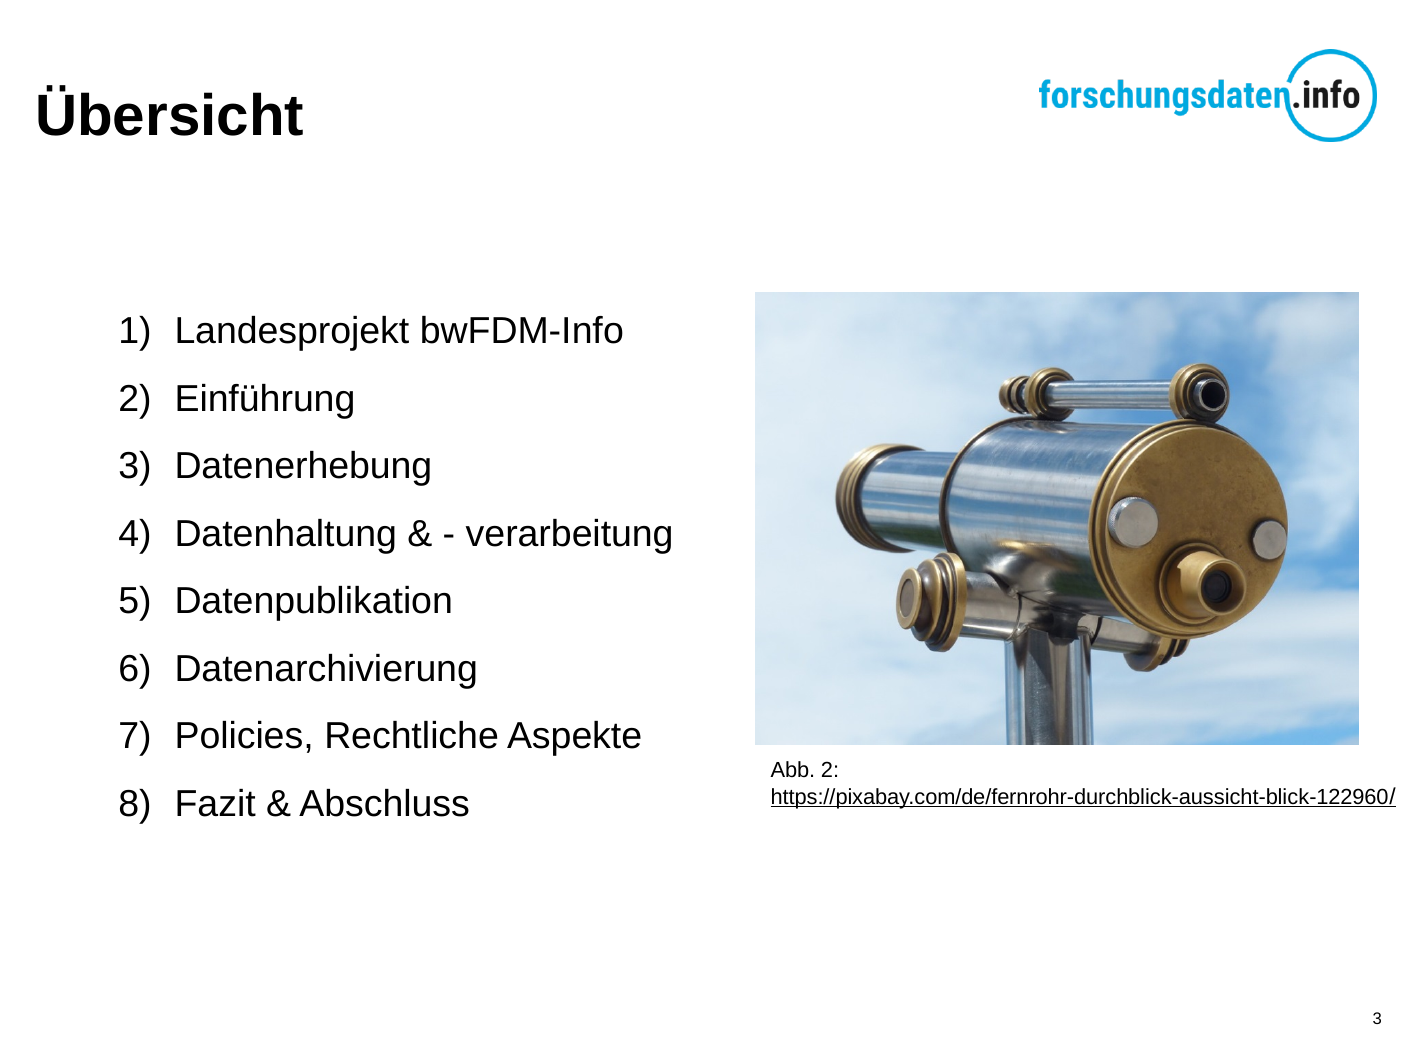

# Übersicht
Landesprojekt bwFDM-Info
Einführung
Datenerhebung
Datenhaltung & - verarbeitung
Datenpublikation
Datenarchivierung
Policies, Rechtliche Aspekte
Fazit & Abschluss
Abb. 2: https://pixabay.com/de/fernrohr-durchblick-aussicht-blick-122960/